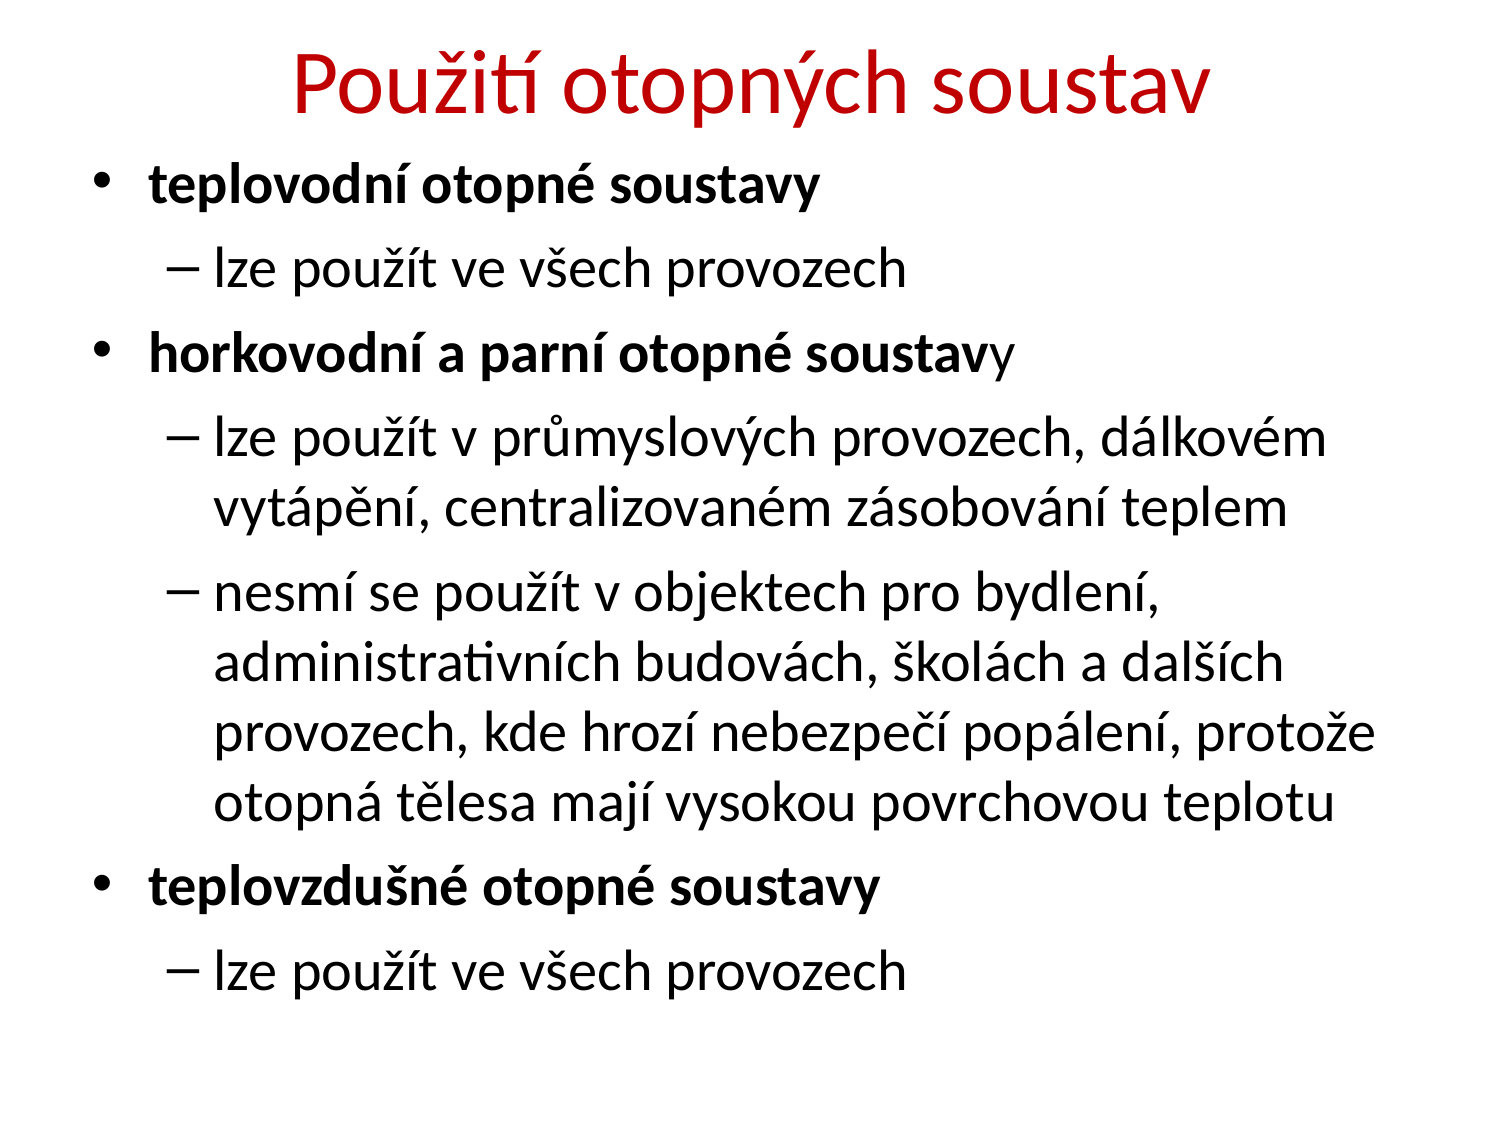

# Použití otopných soustav
teplovodní otopné soustavy
lze použít ve všech provozech
horkovodní a parní otopné soustavy
lze použít v průmyslových provozech, dálkovém vytápění, centralizovaném zásobování teplem
nesmí se použít v objektech pro bydlení, administrativních budovách, školách a dalších provozech, kde hrozí nebezpečí popálení, protože otopná tělesa mají vysokou povrchovou teplotu
teplovzdušné otopné soustavy
lze použít ve všech provozech